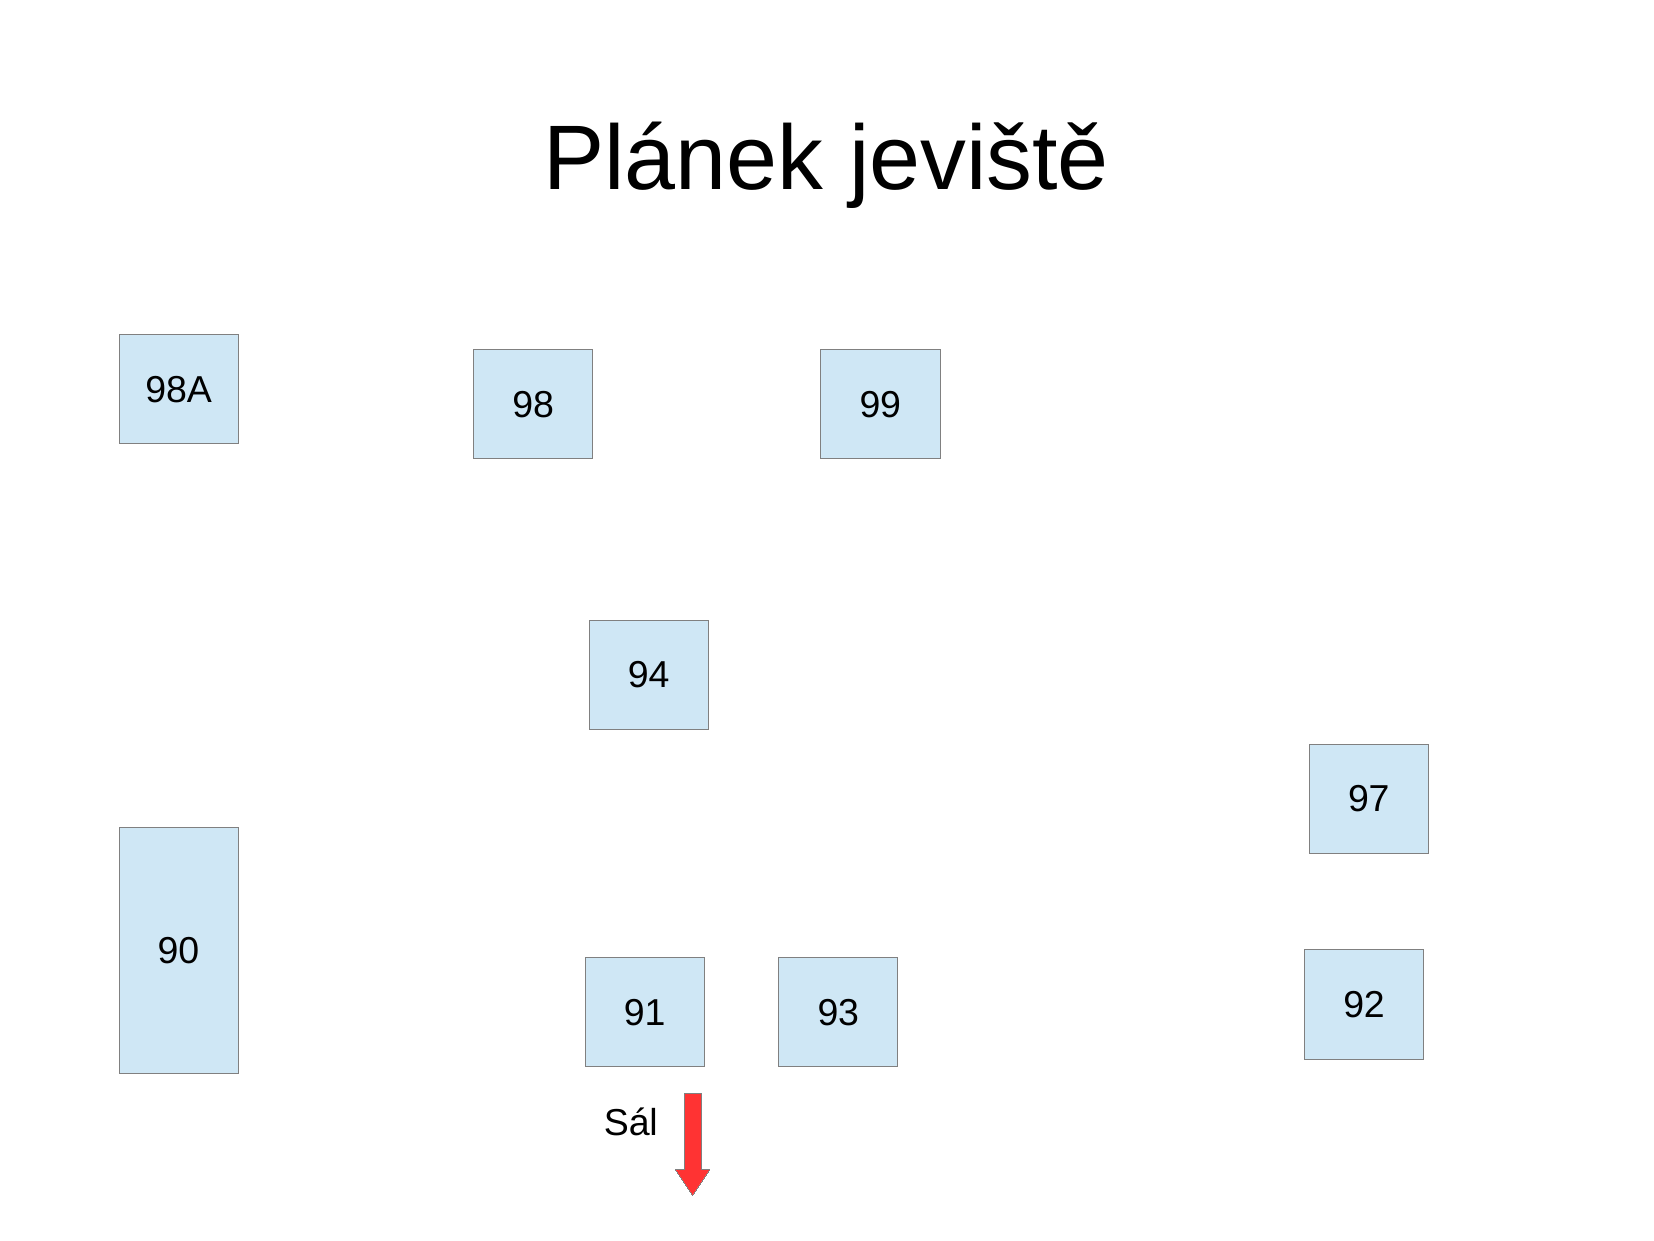

# Plánek jeviště
98A
98
99
94
97
90
92
91
93
Sál